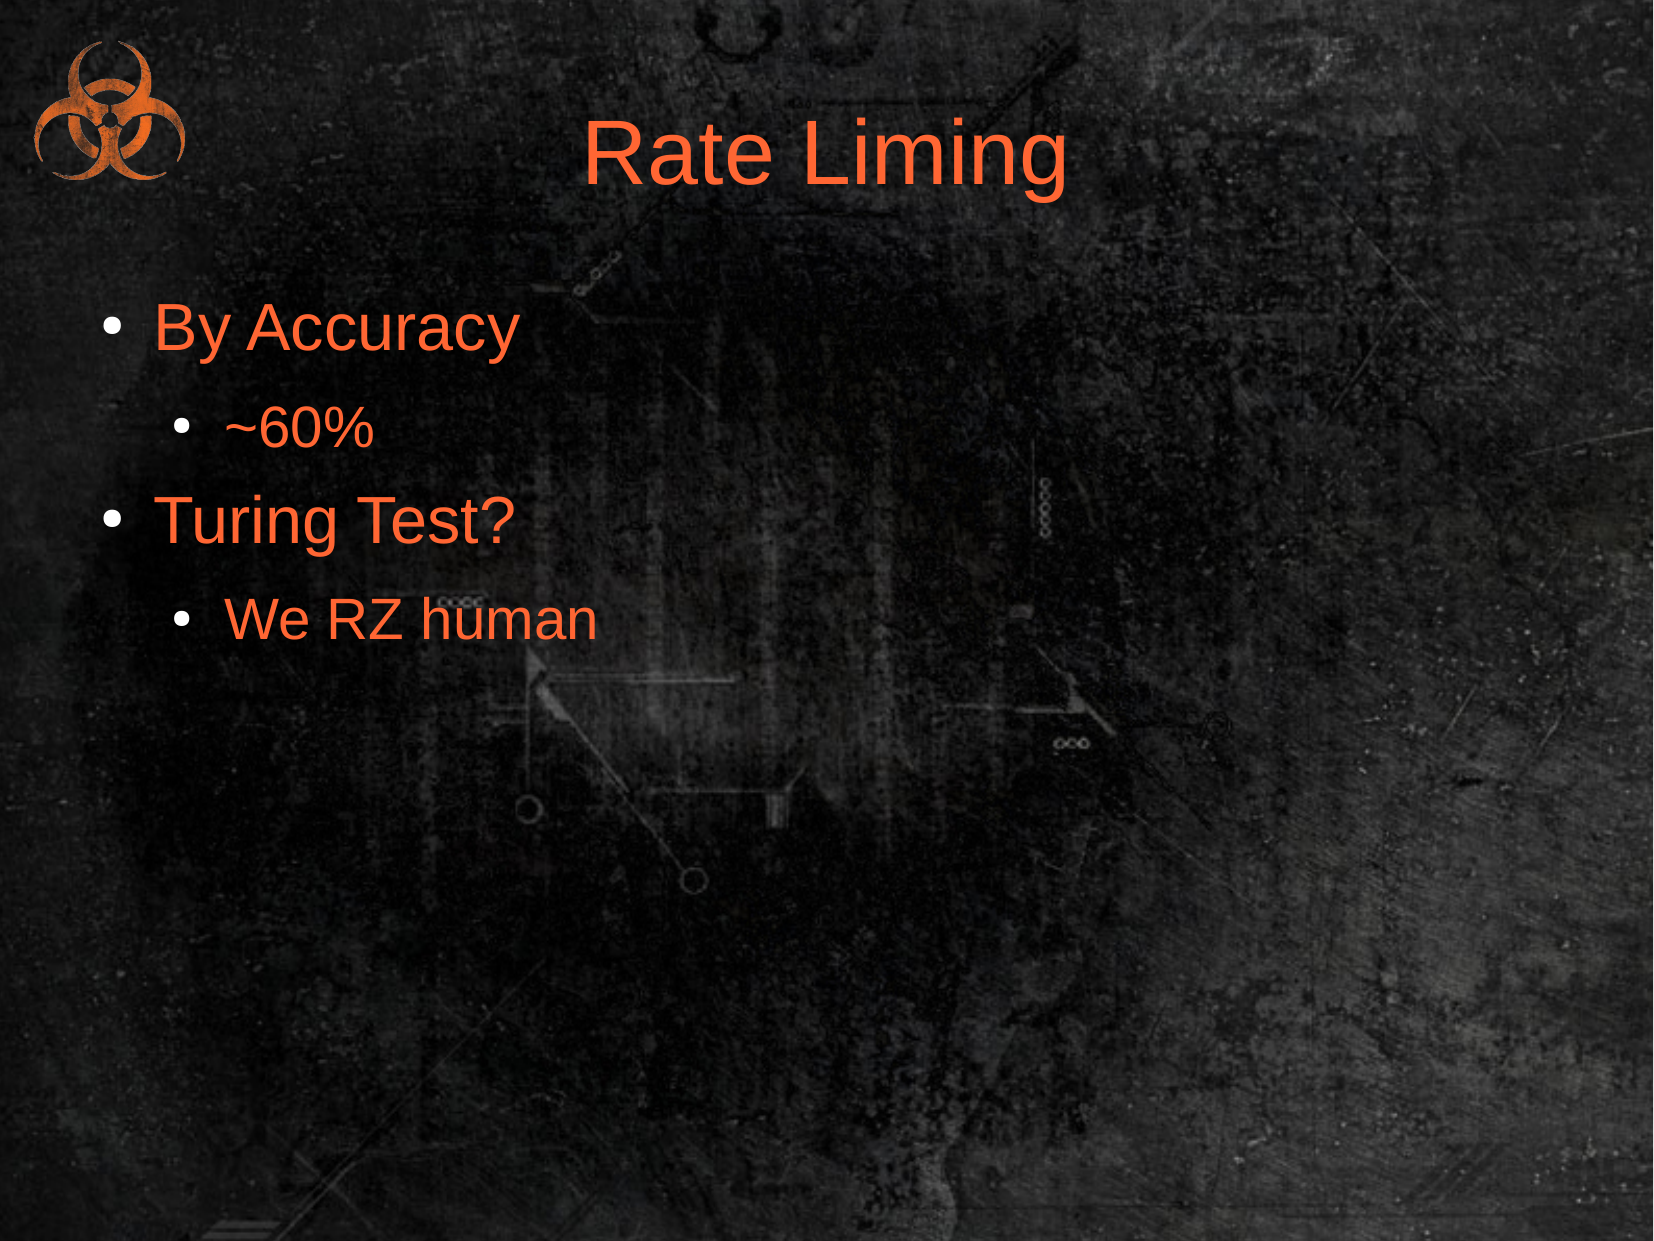

# Rate Liming
By Accuracy
~60%
Turing Test?
We RZ human